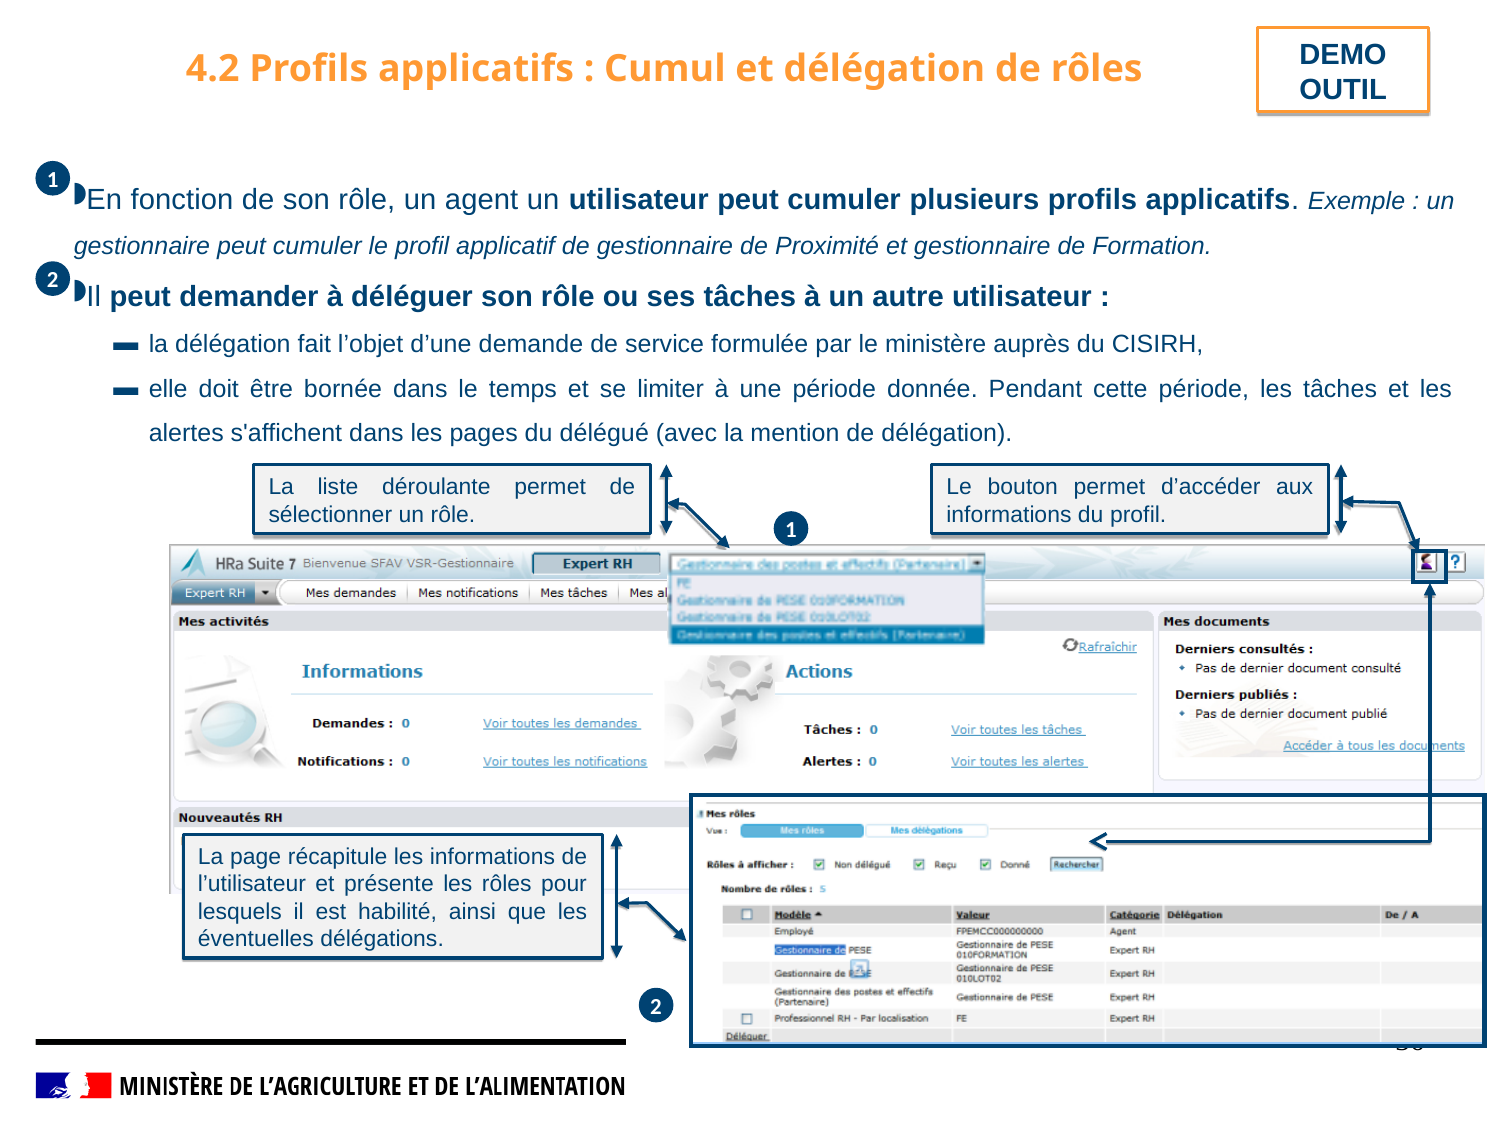

DEMO OUTIL
4.2 Profils applicatifs : Cumul et délégation de rôles
En fonction de son rôle, un agent un utilisateur peut cumuler plusieurs profils applicatifs. Exemple : un gestionnaire peut cumuler le profil applicatif de gestionnaire de Proximité et gestionnaire de Formation.
Il peut demander à déléguer son rôle ou ses tâches à un autre utilisateur :
la délégation fait l’objet d’une demande de service formulée par le ministère auprès du CISIRH,
elle doit être bornée dans le temps et se limiter à une période donnée. Pendant cette période, les tâches et les alertes s'affichent dans les pages du délégué (avec la mention de délégation).
1
2
La liste déroulante permet de sélectionner un rôle.
Le bouton permet d’accéder aux informations du profil.
1
La page récapitule les informations de l’utilisateur et présente les rôles pour lesquels il est habilité, ainsi que les éventuelles délégations.
2